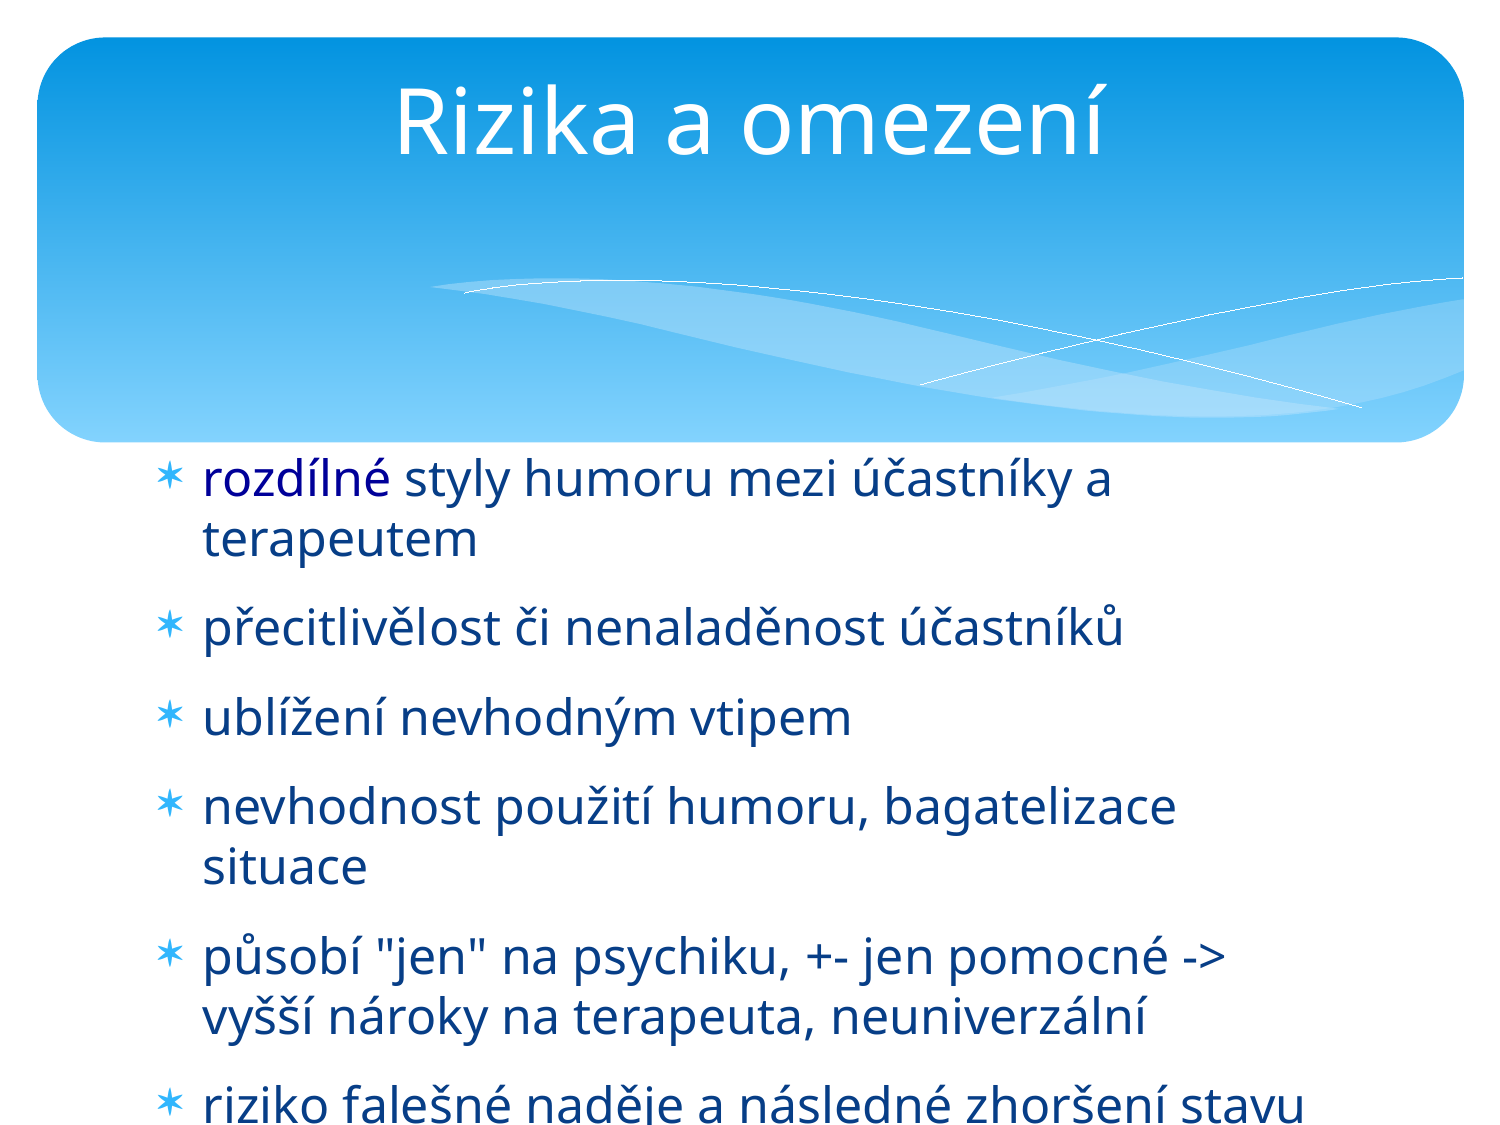

Rizika a omezení
# rozdílné styly humoru mezi účastníky a terapeutem
přecitlivělost či nenaladěnost účastníků
ublížení nevhodným vtipem
nevhodnost použití humoru, bagatelizace situace
působí "jen" na psychiku, +- jen pomocné -> vyšší nároky na terapeuta, neuniverzální
riziko falešné naděje a následné zhoršení stavu